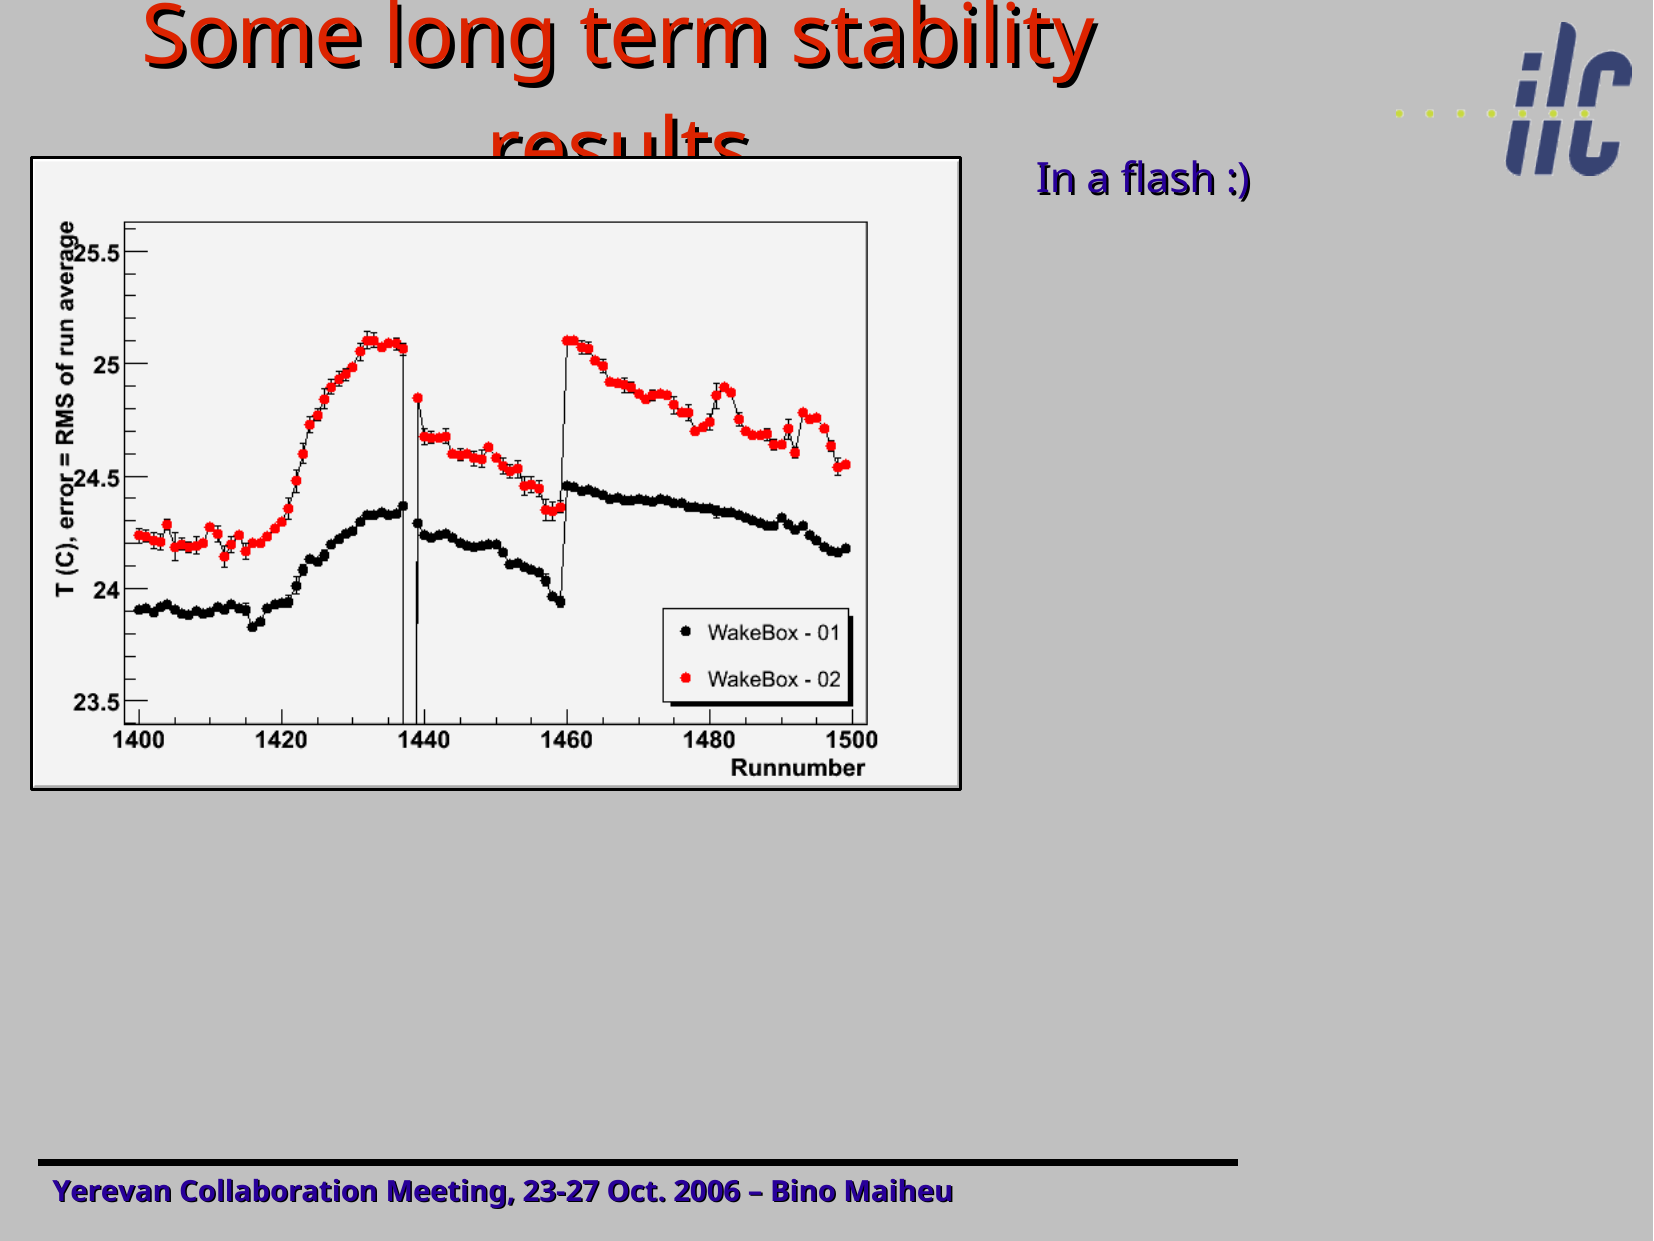

# Some long term stability results
In a flash :)
Yerevan Collaboration Meeting, 23-27 Oct. 2006 – Bino Maiheu